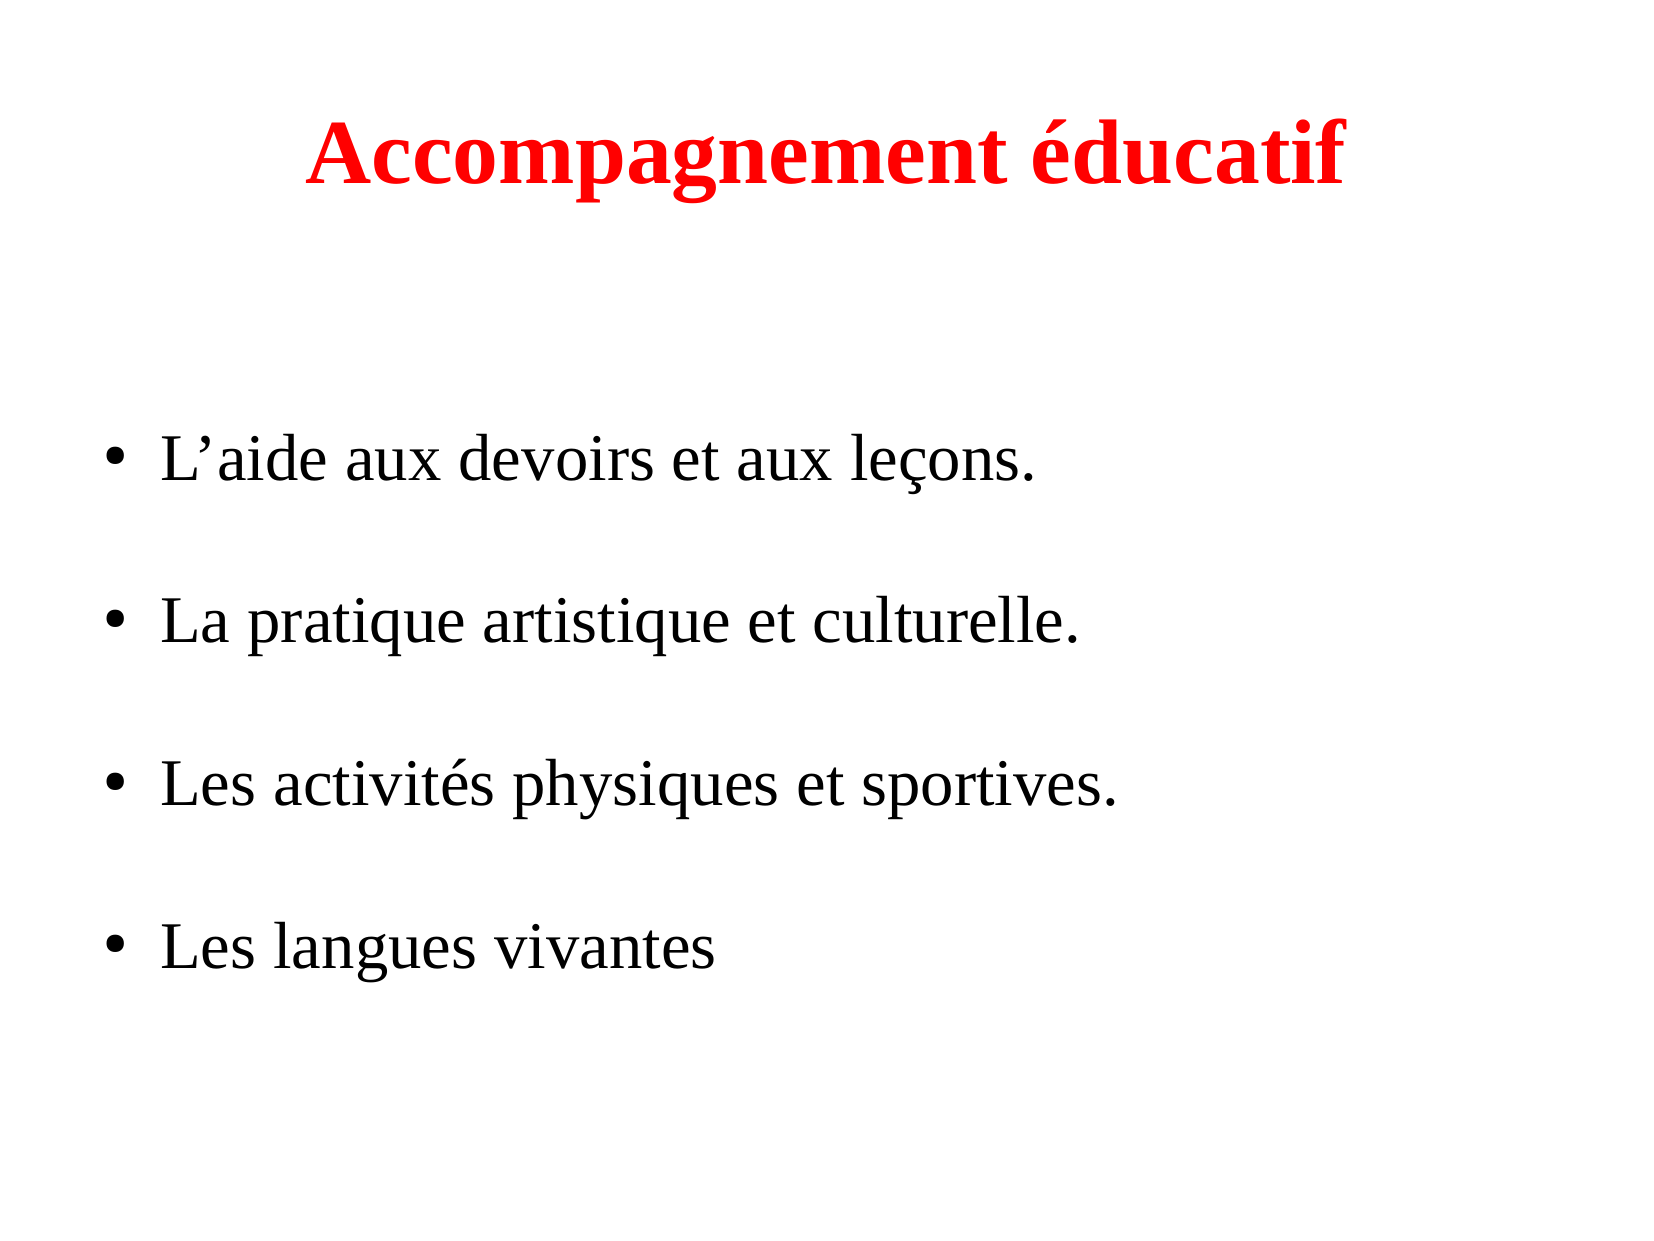

# Accompagnement éducatif
 L’aide aux devoirs et aux leçons.
 La pratique artistique et culturelle.
 Les activités physiques et sportives.
 Les langues vivantes